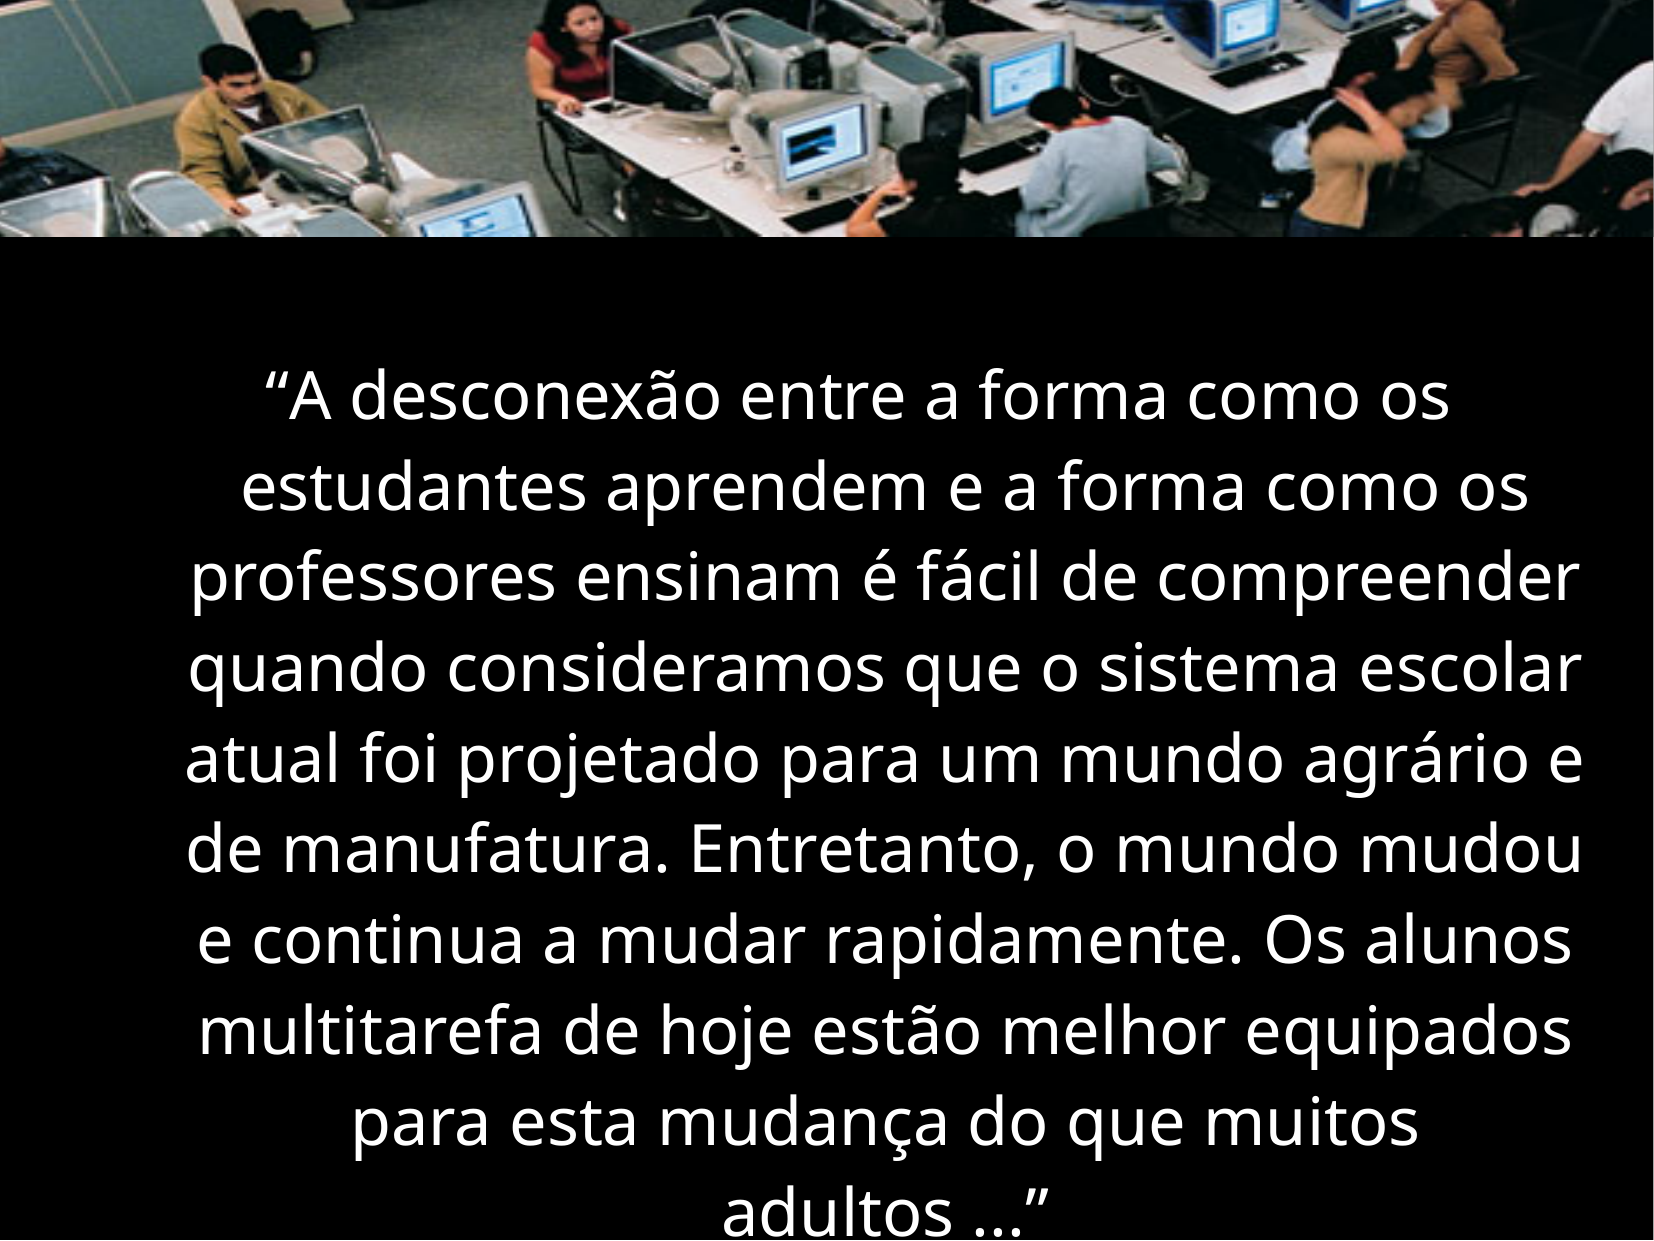

# “A desconexão entre a forma como os estudantes aprendem e a forma como os professores ensinam é fácil de compreender quando consideramos que o sistema escolar atual foi projetado para um mundo agrário e de manufatura. Entretanto, o mundo mudou e continua a mudar rapidamente. Os alunos multitarefa de hoje estão melhor equipados para esta mudança do que muitos adultos ...”
Ian Jukes and Anita Dosaj, The InfoSavvy Group, February 2003